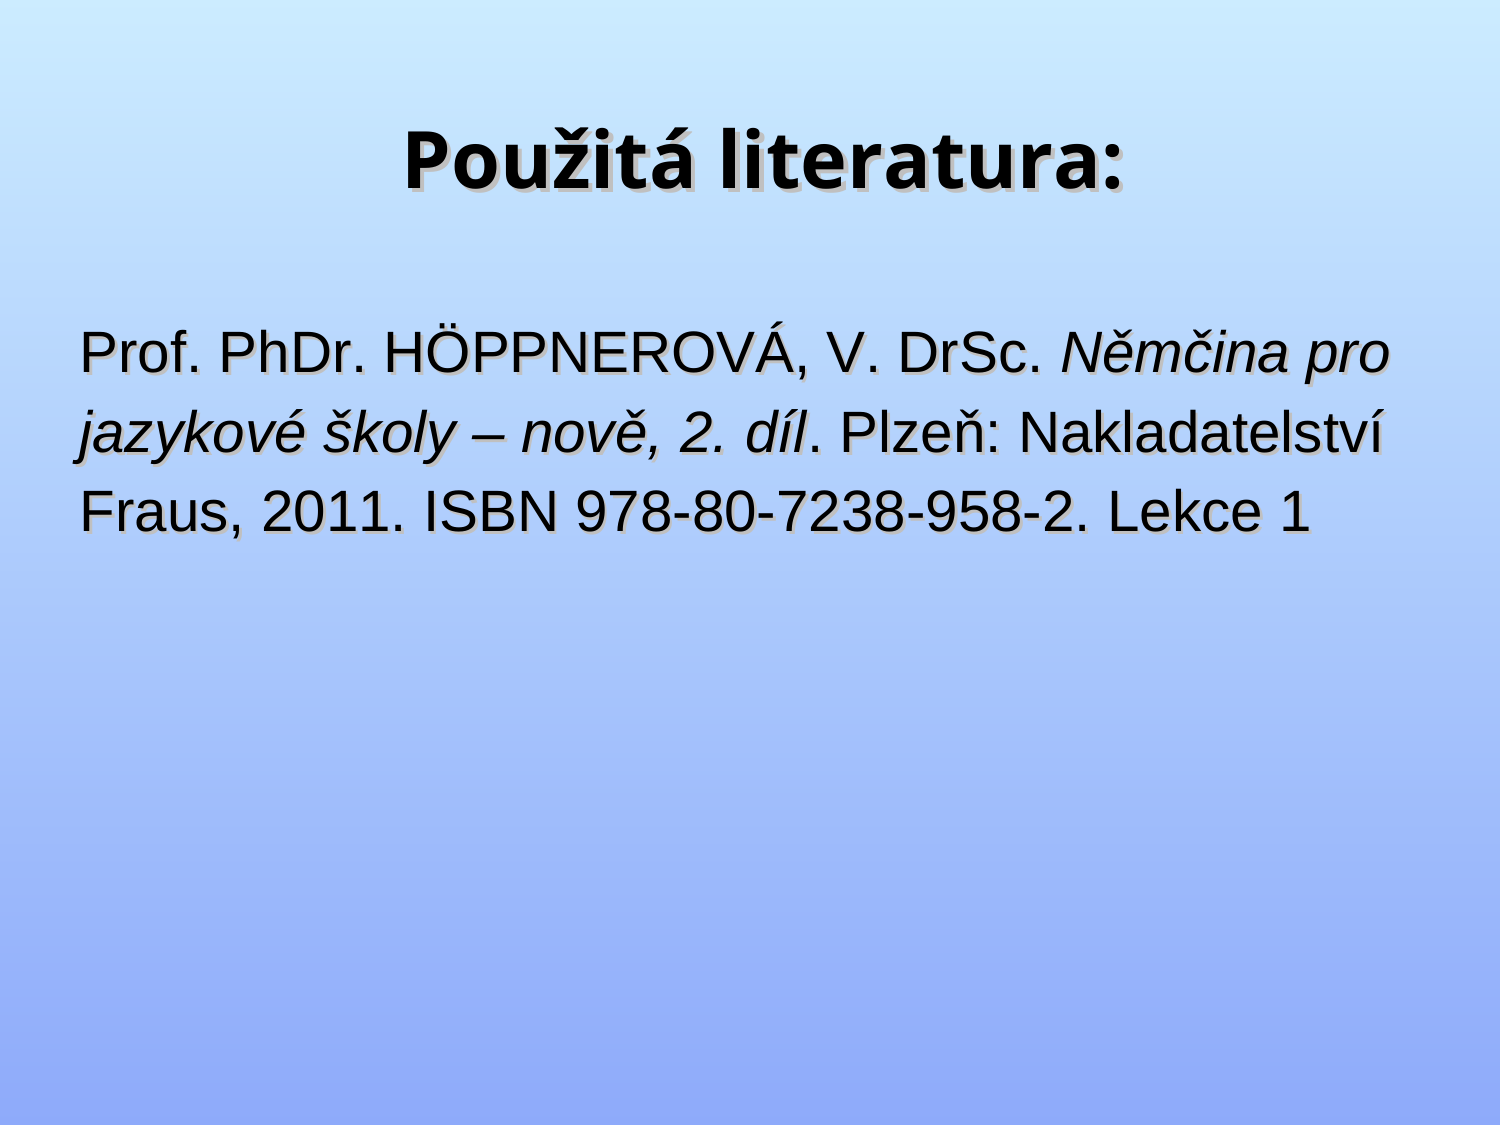

# Použitá literatura:
Prof. PhDr. HÖPPNEROVÁ, V. DrSc. Němčina pro
jazykové školy – nově, 2. díl. Plzeň: Nakladatelství
Fraus, 2011. ISBN 978-80-7238-958-2. Lekce 1